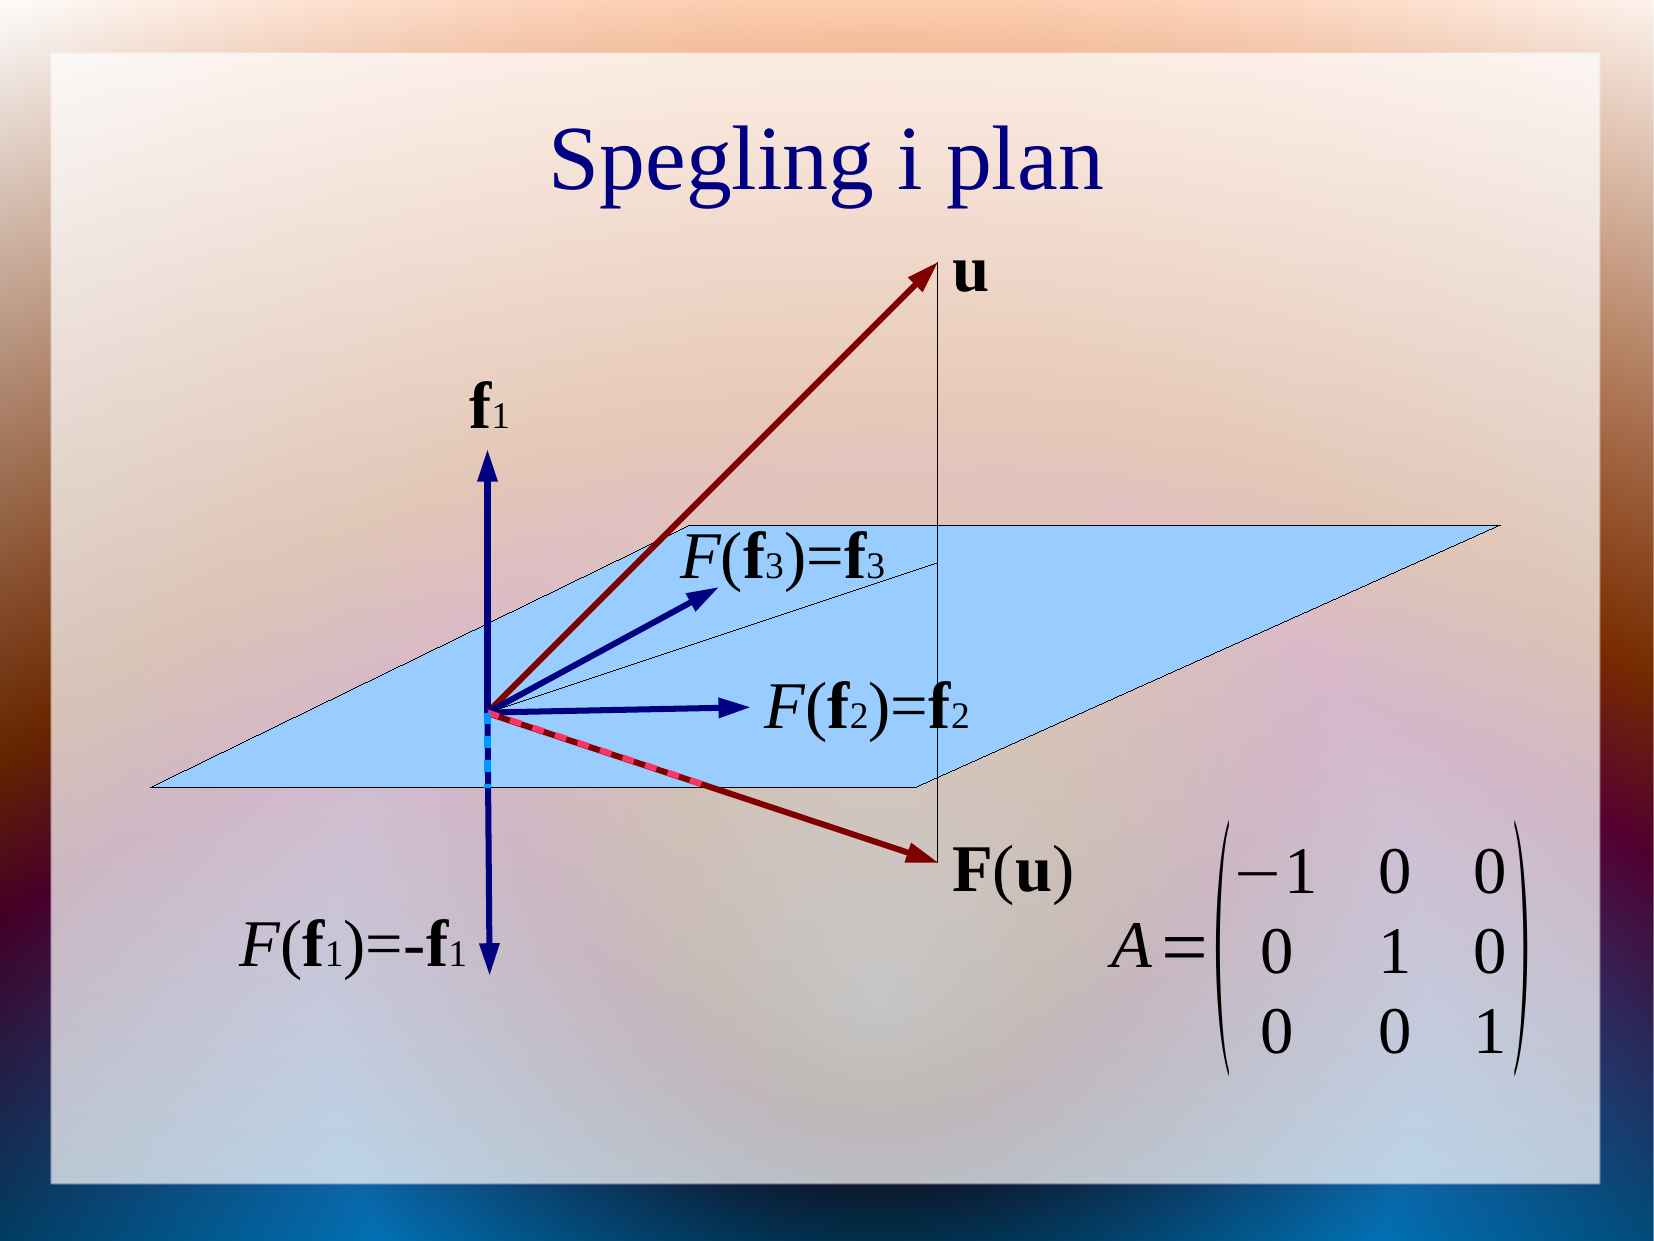

# Spegling i plan
u
f1
F(f3)=f3
F(f2)=f2
F(u)
F(f1)=-f1